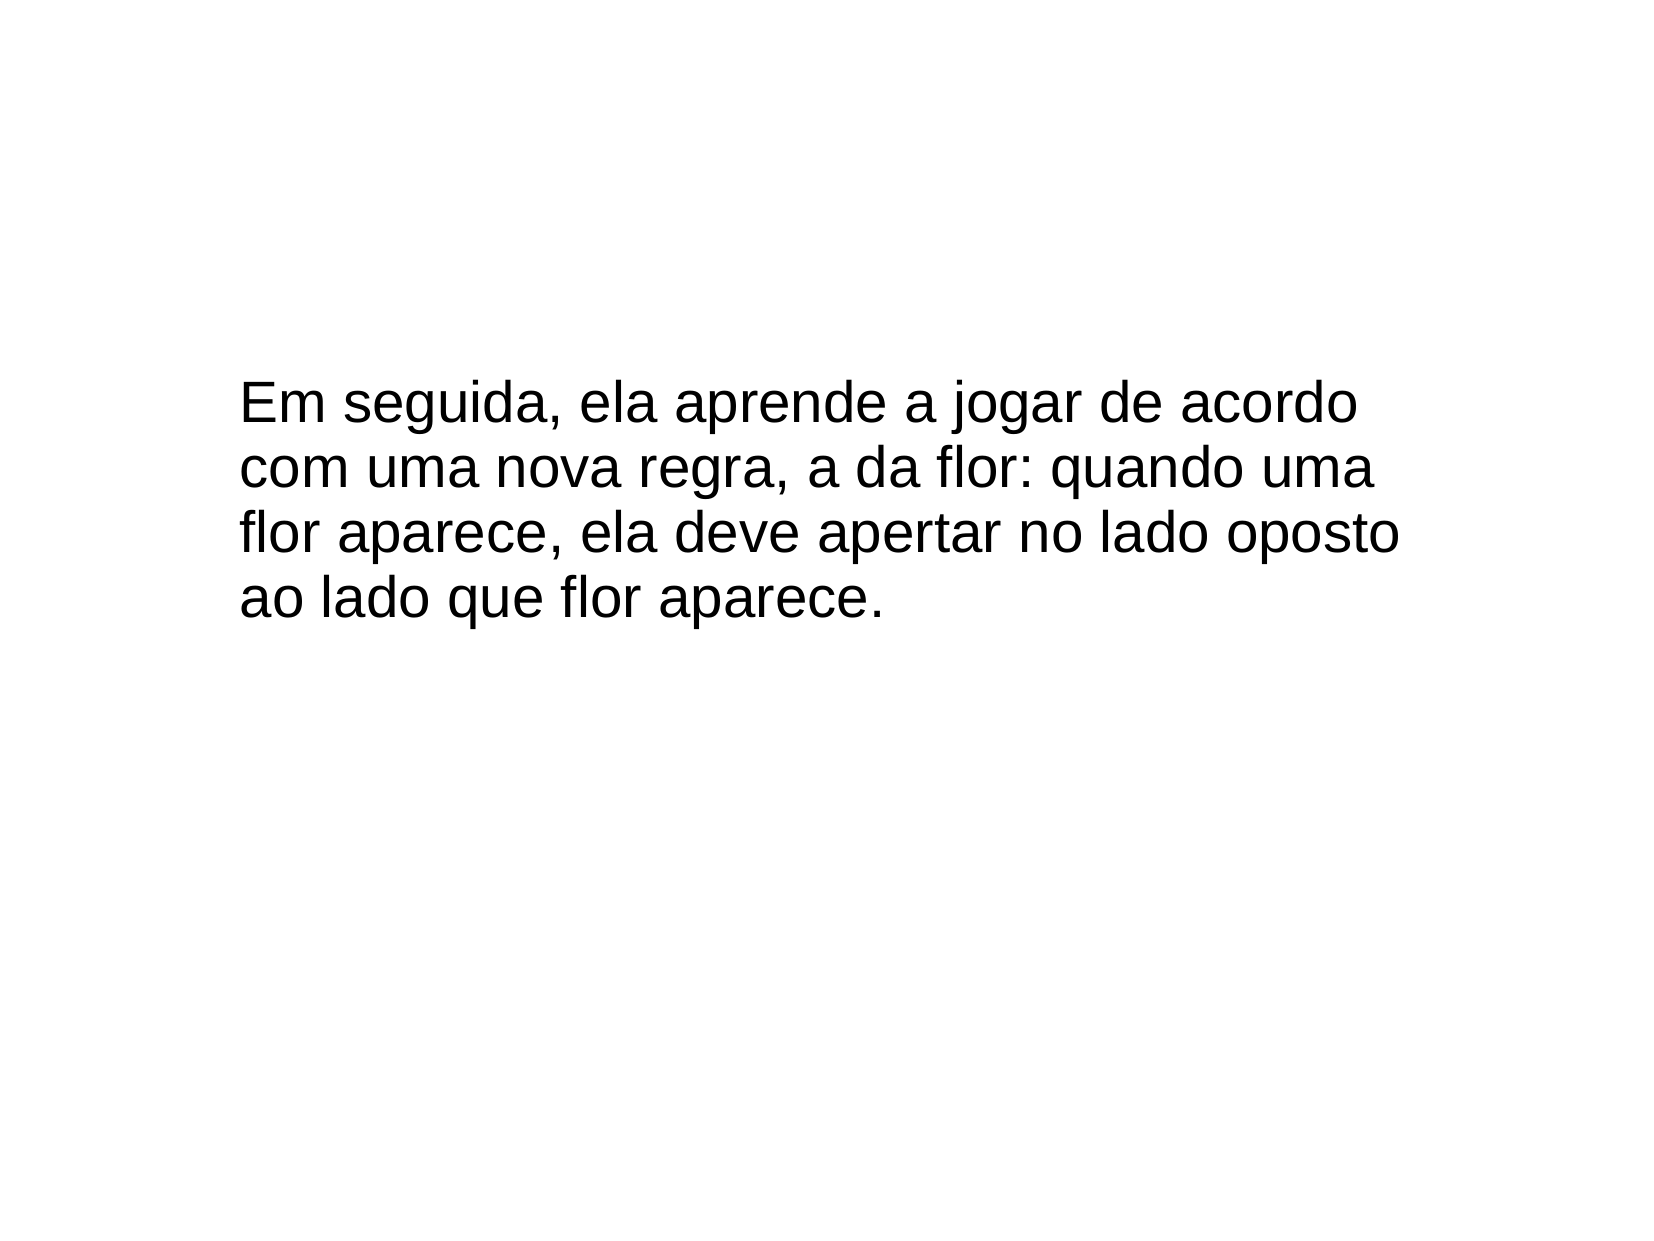

Em seguida, ela aprende a jogar de acordo com uma nova regra, a da flor: quando uma flor aparece, ela deve apertar no lado oposto ao lado que flor aparece.